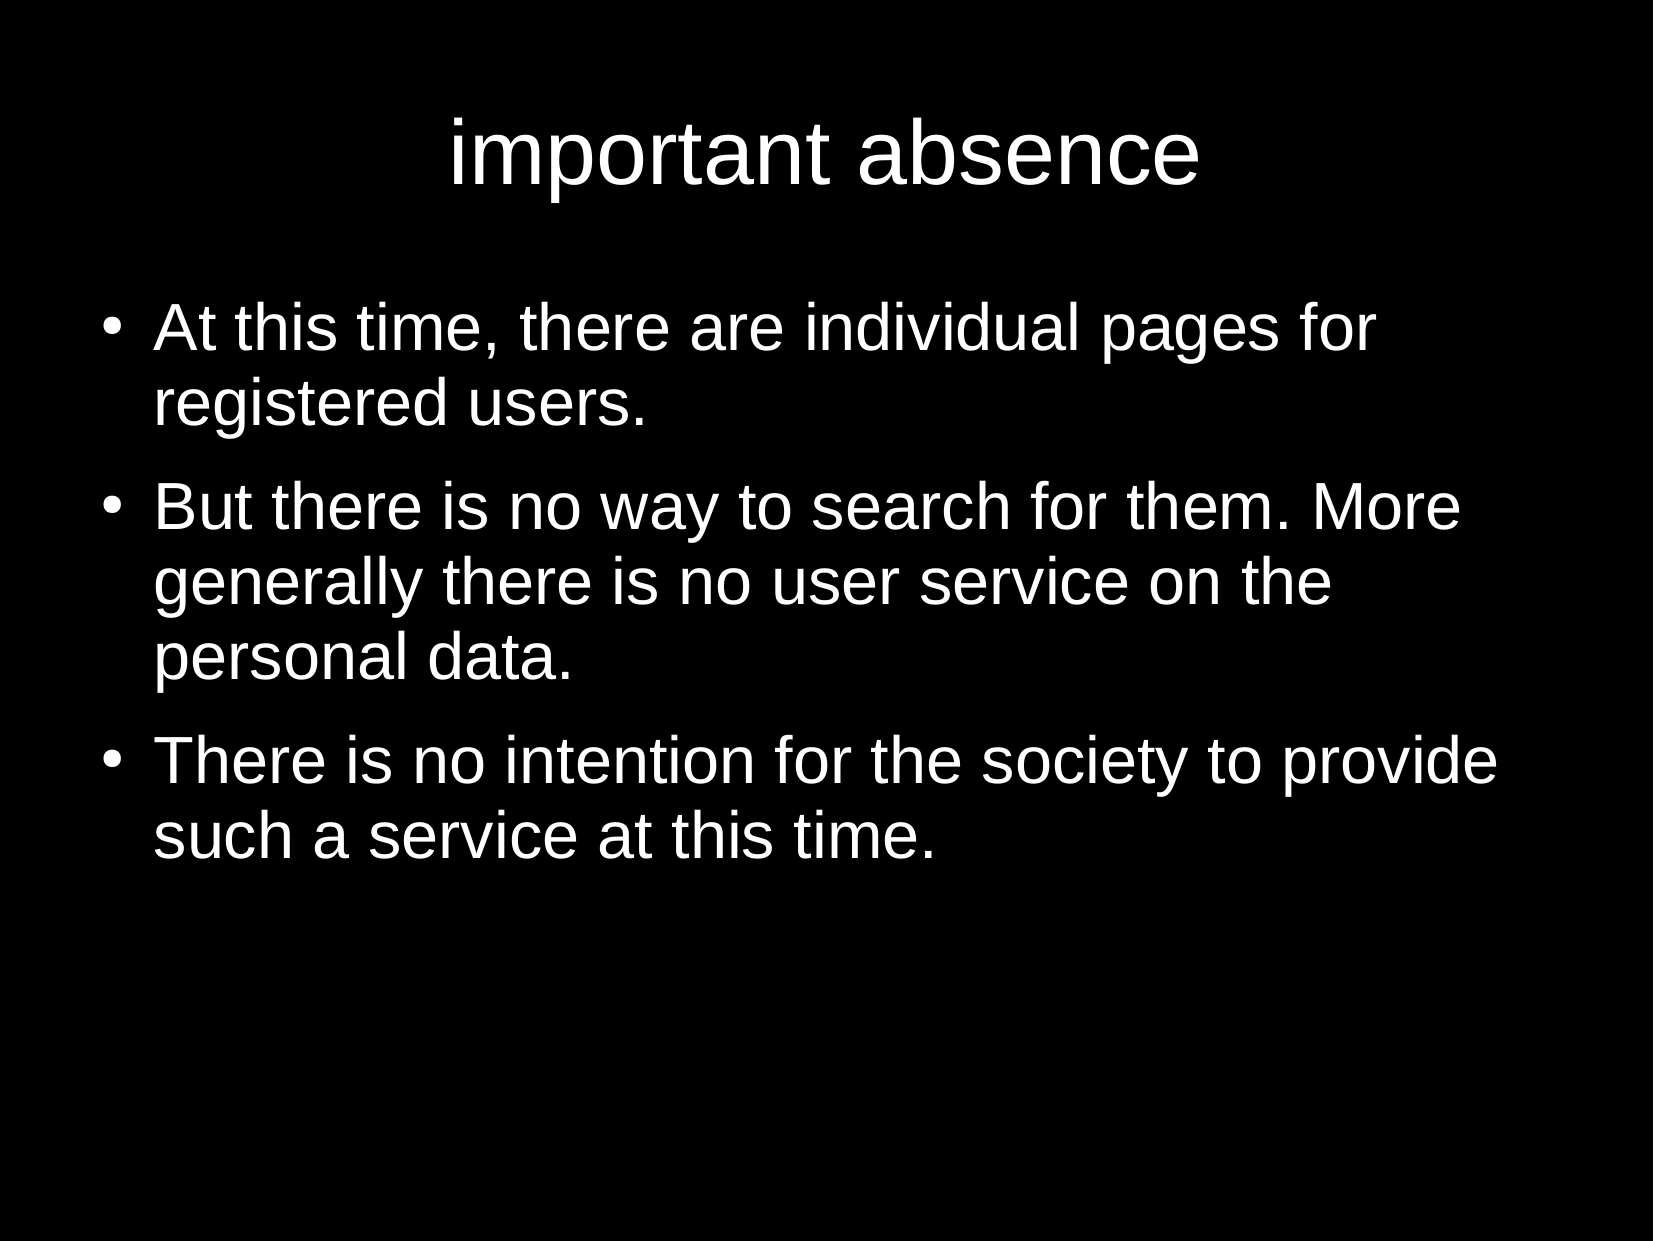

# important absence
At this time, there are individual pages for registered users.
But there is no way to search for them. More generally there is no user service on the personal data.
There is no intention for the society to provide such a service at this time.